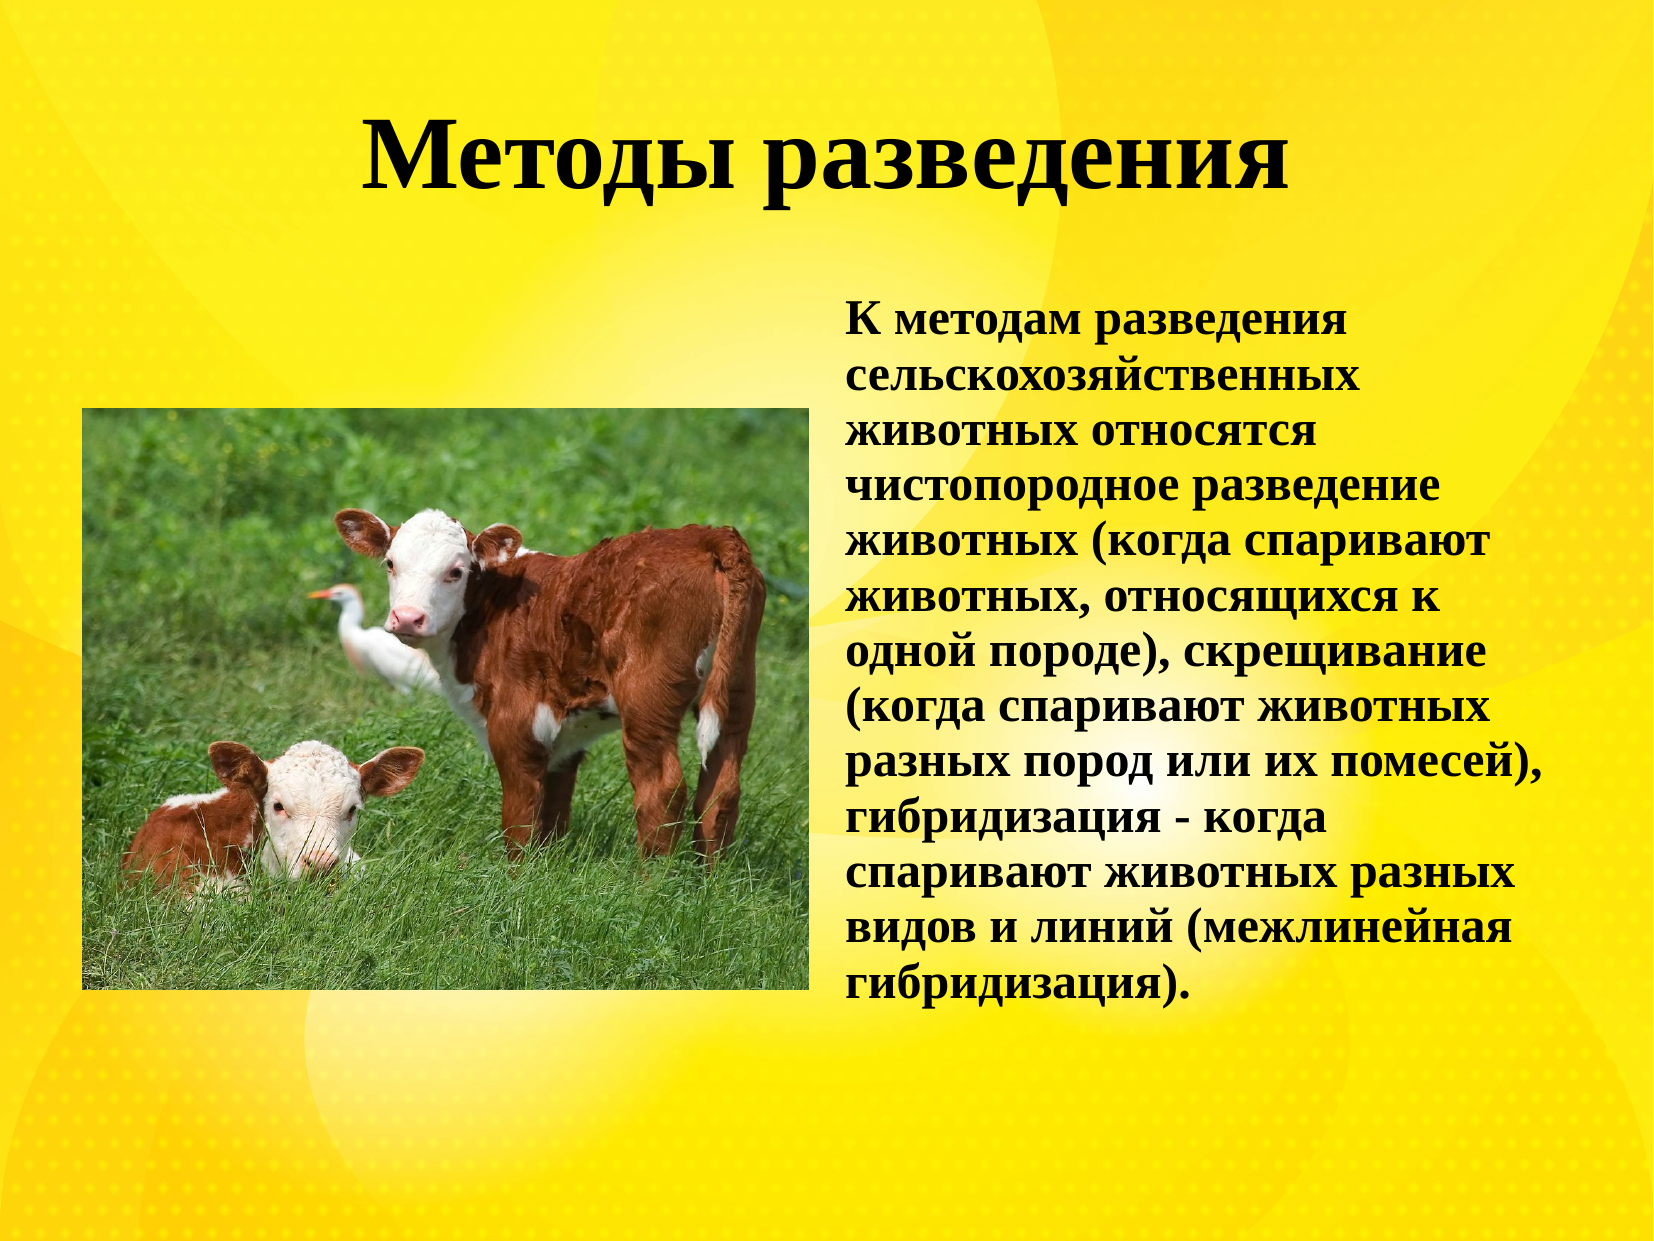

# Методы разведения
К методам разведения сельскохозяйственных животных относятся чистопородное разведение животных (когда спаривают животных, относящихся к одной породе), скрещивание (когда спаривают животных разных пород или их помесей), гибридизация - когда спаривают животных разных видов и линий (межлинейная гибридизация).